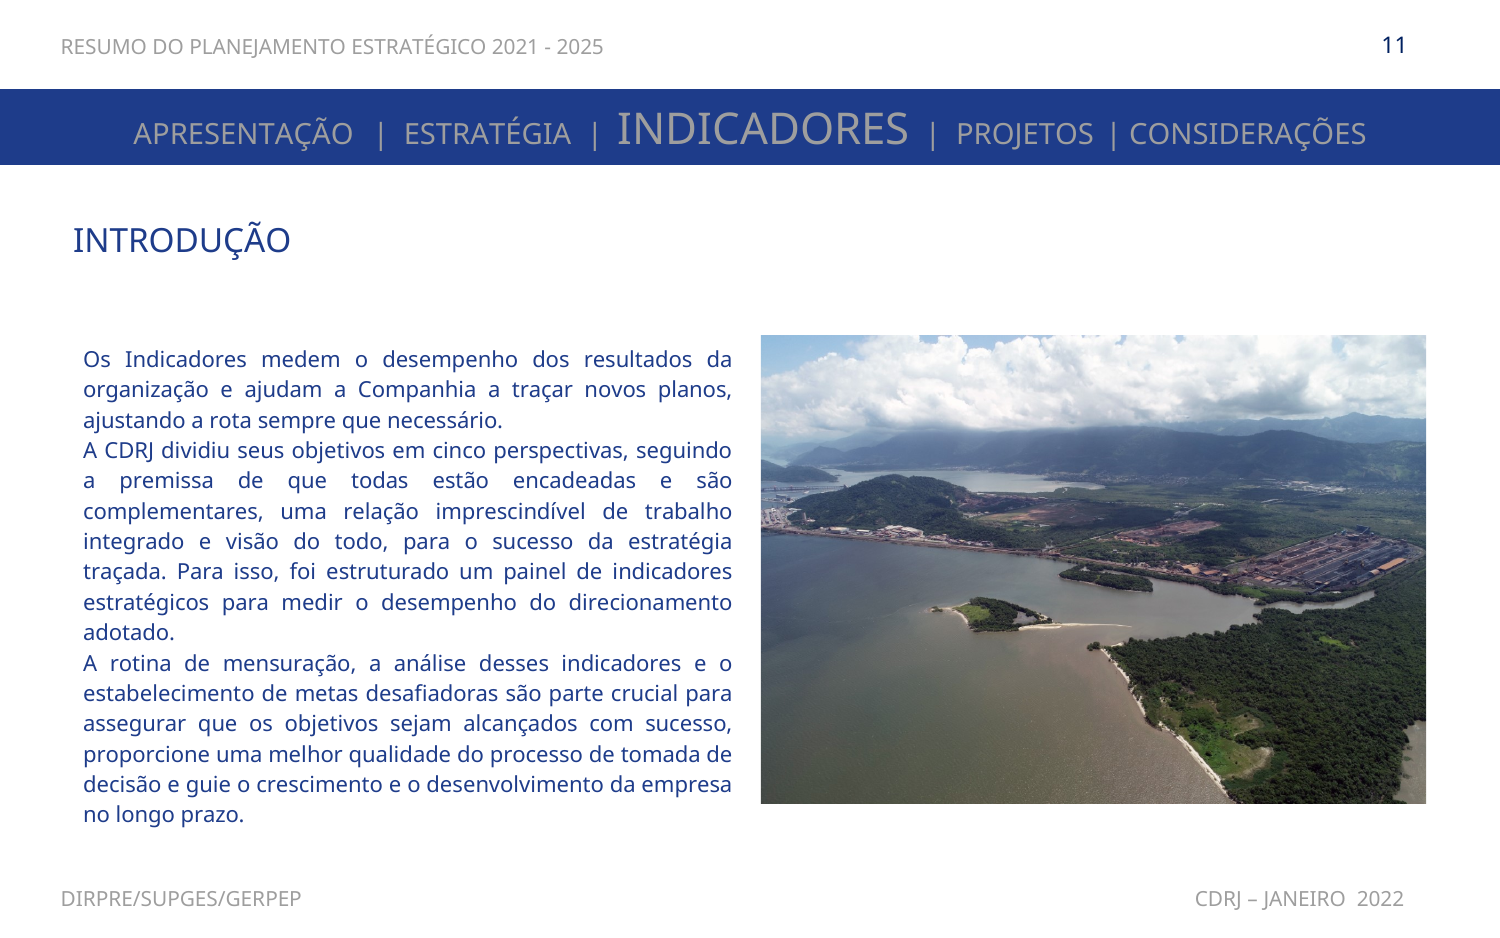

11
RESUMO DO PLANEJAMENTO ESTRATÉGICO 2021 - 2025
APRESENTAÇÃO | ESTRATÉGIA | INDICADORES | PROJETOS | CONSIDERAÇÕES
INTRODUÇÃO
# Os Indicadores medem o desempenho dos resultados da organização e ajudam a Companhia a traçar novos planos, ajustando a rota sempre que necessário.
A CDRJ dividiu seus objetivos em cinco perspectivas, seguindo a premissa de que todas estão encadeadas e são complementares, uma relação imprescindível de trabalho integrado e visão do todo, para o sucesso da estratégia traçada. Para isso, foi estruturado um painel de indicadores estratégicos para medir o desempenho do direcionamento adotado.
A rotina de mensuração, a análise desses indicadores e o estabelecimento de metas desafiadoras são parte crucial para assegurar que os objetivos sejam alcançados com sucesso, proporcione uma melhor qualidade do processo de tomada de decisão e guie o crescimento e o desenvolvimento da empresa no longo prazo.
DIRPRE/SUPGES/GERPEP
CDRJ – JANEIRO 2022